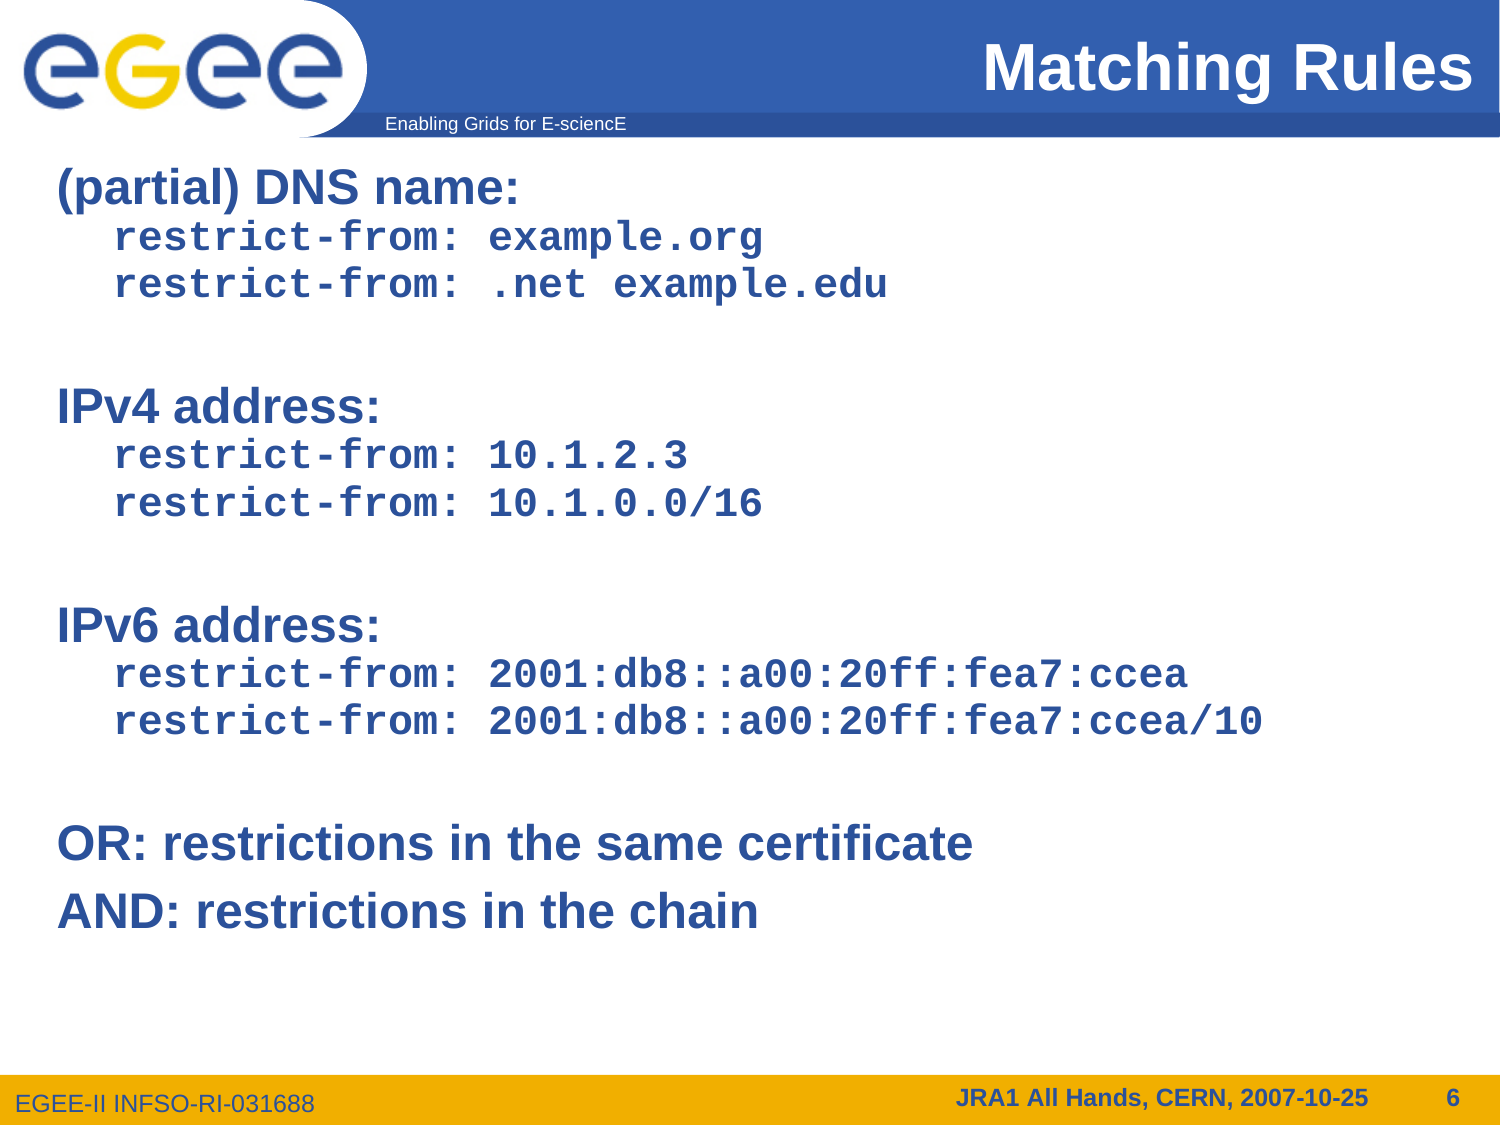

# Matching Rules
(partial) DNS name:
restrict-from: example.org
restrict-from: .net example.edu
IPv4 address:
restrict-from: 10.1.2.3
restrict-from: 10.1.0.0/16
IPv6 address:
restrict-from: 2001:db8::a00:20ff:fea7:ccea
restrict-from: 2001:db8::a00:20ff:fea7:ccea/10
OR: restrictions in the same certificate
AND: restrictions in the chain
JRA1 All Hands, CERN, 2007-10-25
6